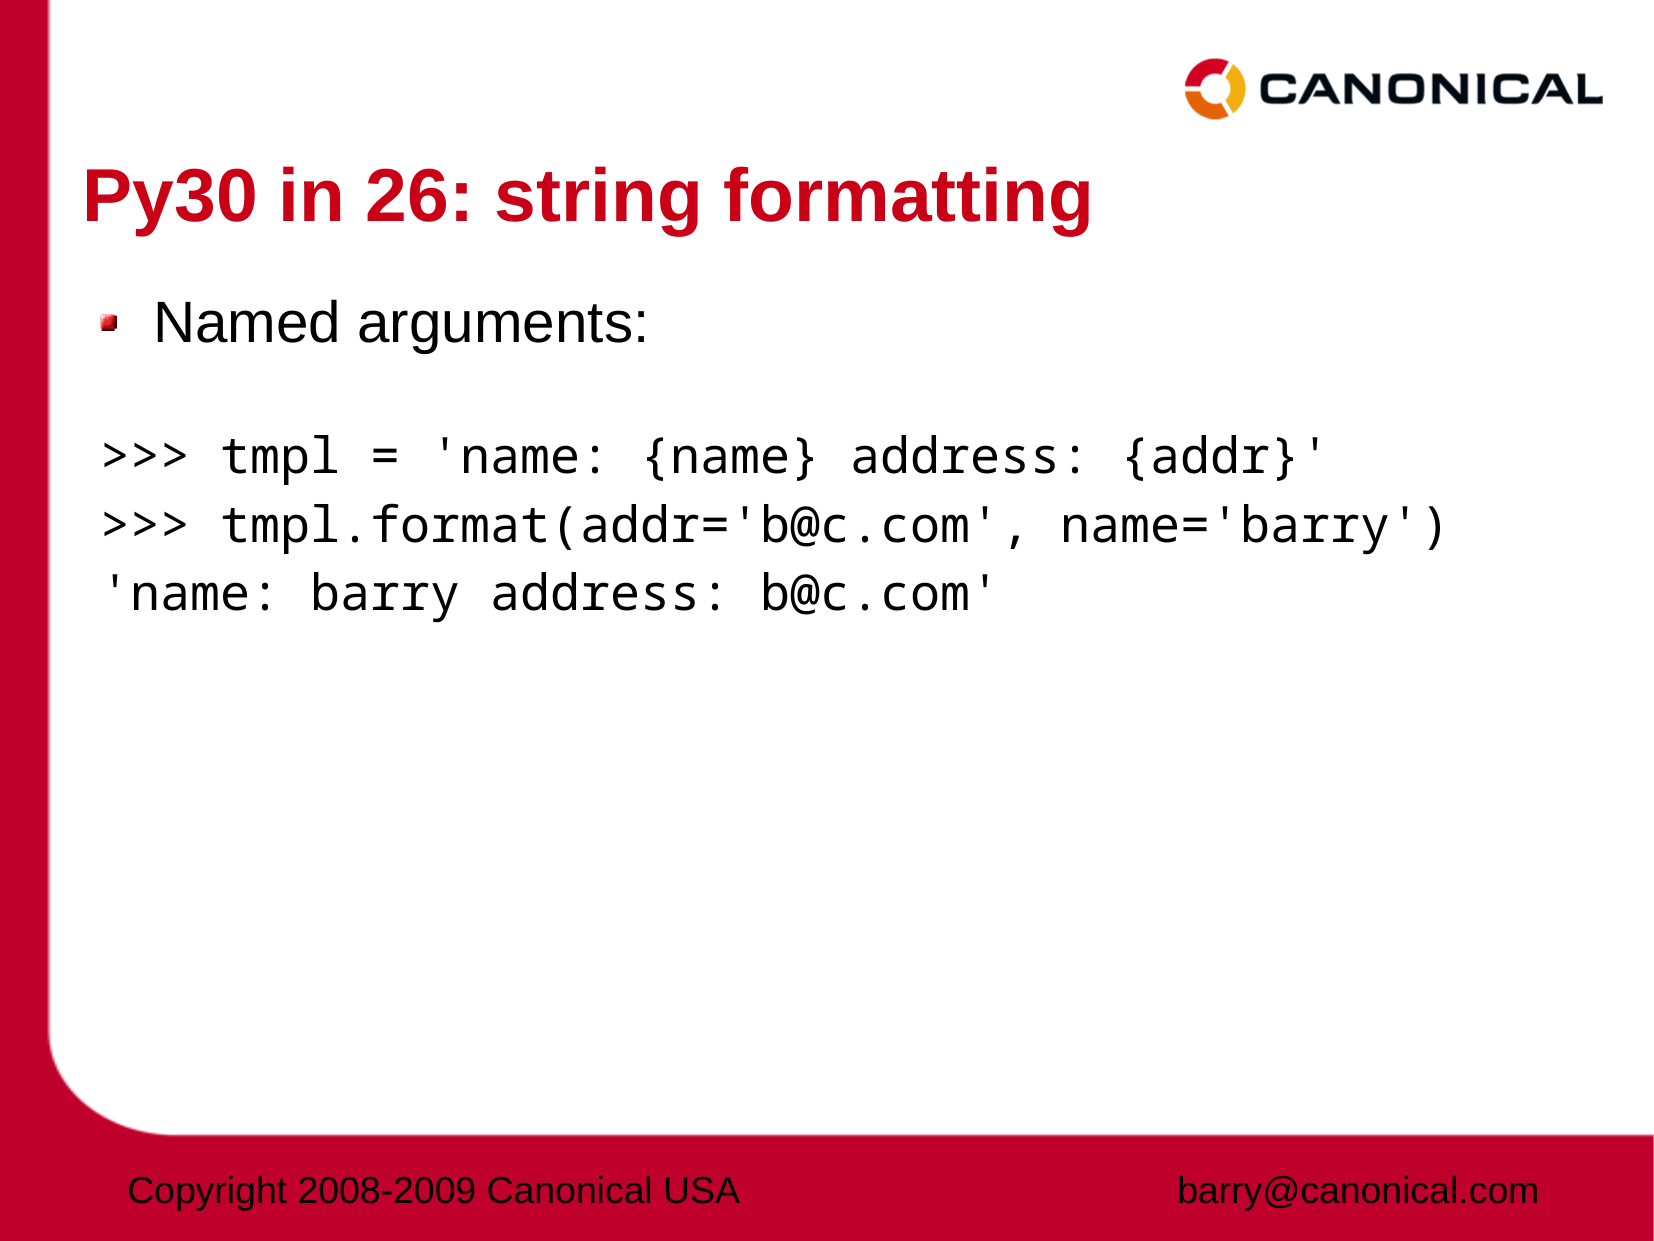

# Py30 in 26: string formatting
Named arguments:
>>> tmpl = 'name: {name} address: {addr}'
>>> tmpl.format(addr='b@c.com', name='barry')
'name: barry address: b@c.com'